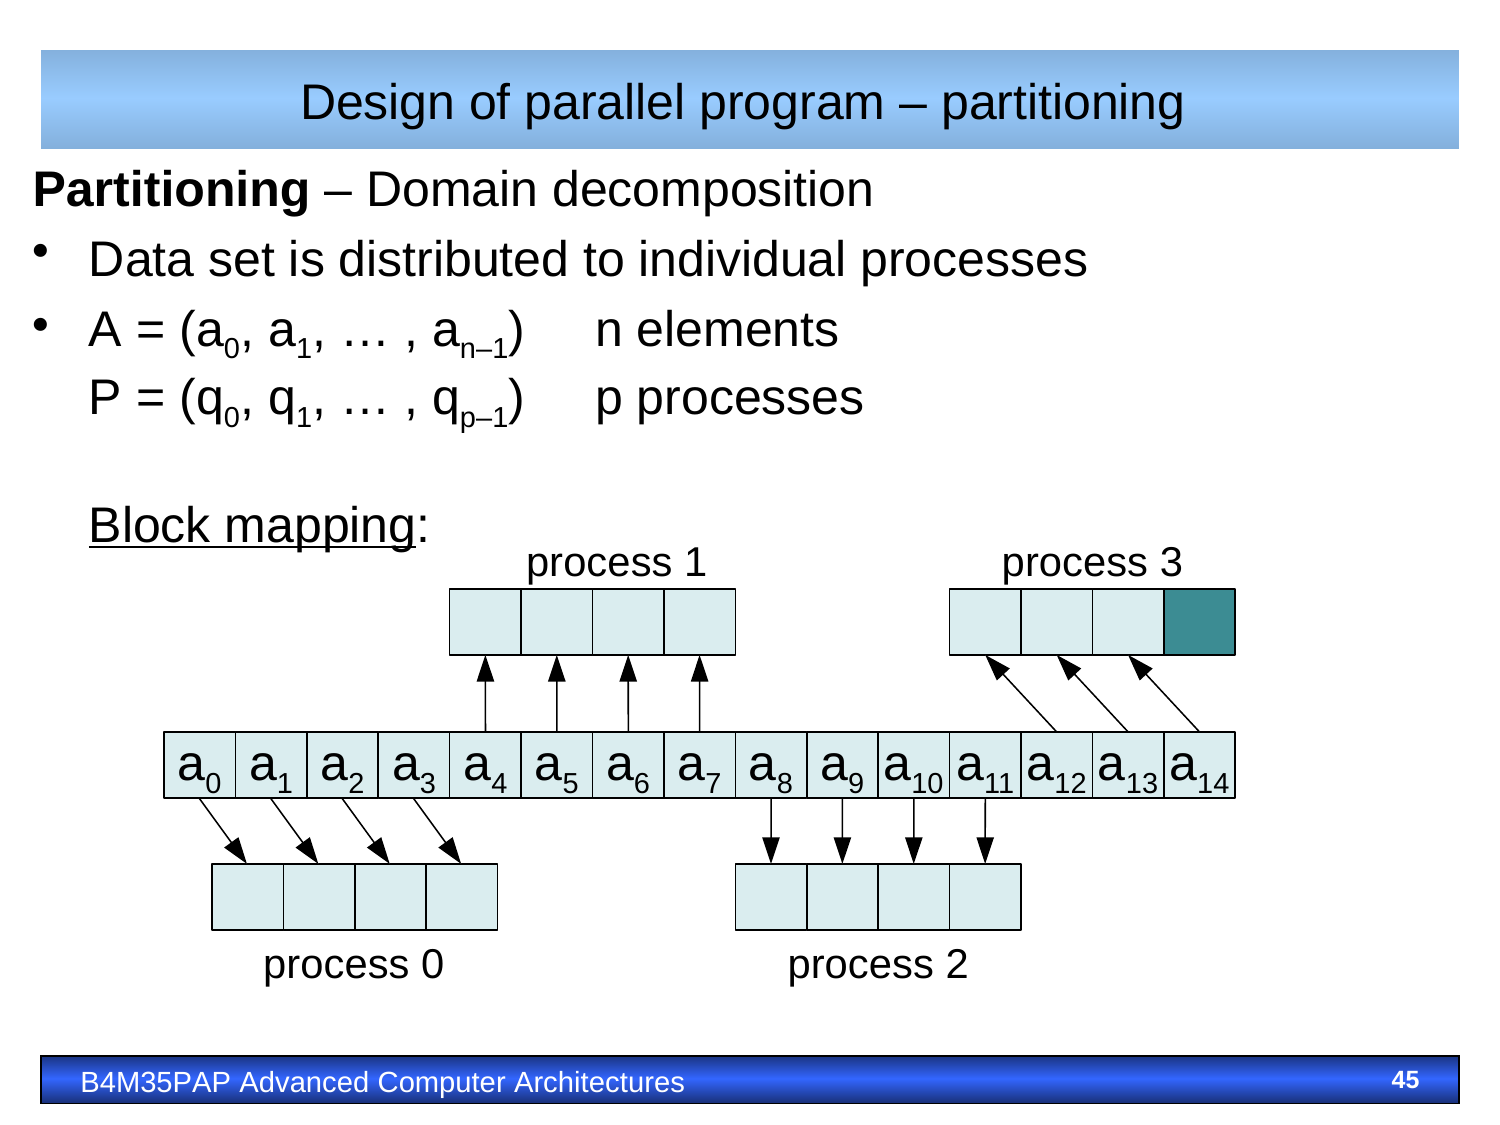

# Design of parallel program – partitioning
Partitioning – Domain decomposition
Data set is distributed to individual processes
A = (a0, a1, … , an–1) n elements
P = (q0, q1, … , qp–1) p processes
Block mapping:
process 1
process 3
a0
a1
a2
a3
a4
a5
a6
a7
a8
a9
a10
a11
a12
a13
a14
process 0
process 2